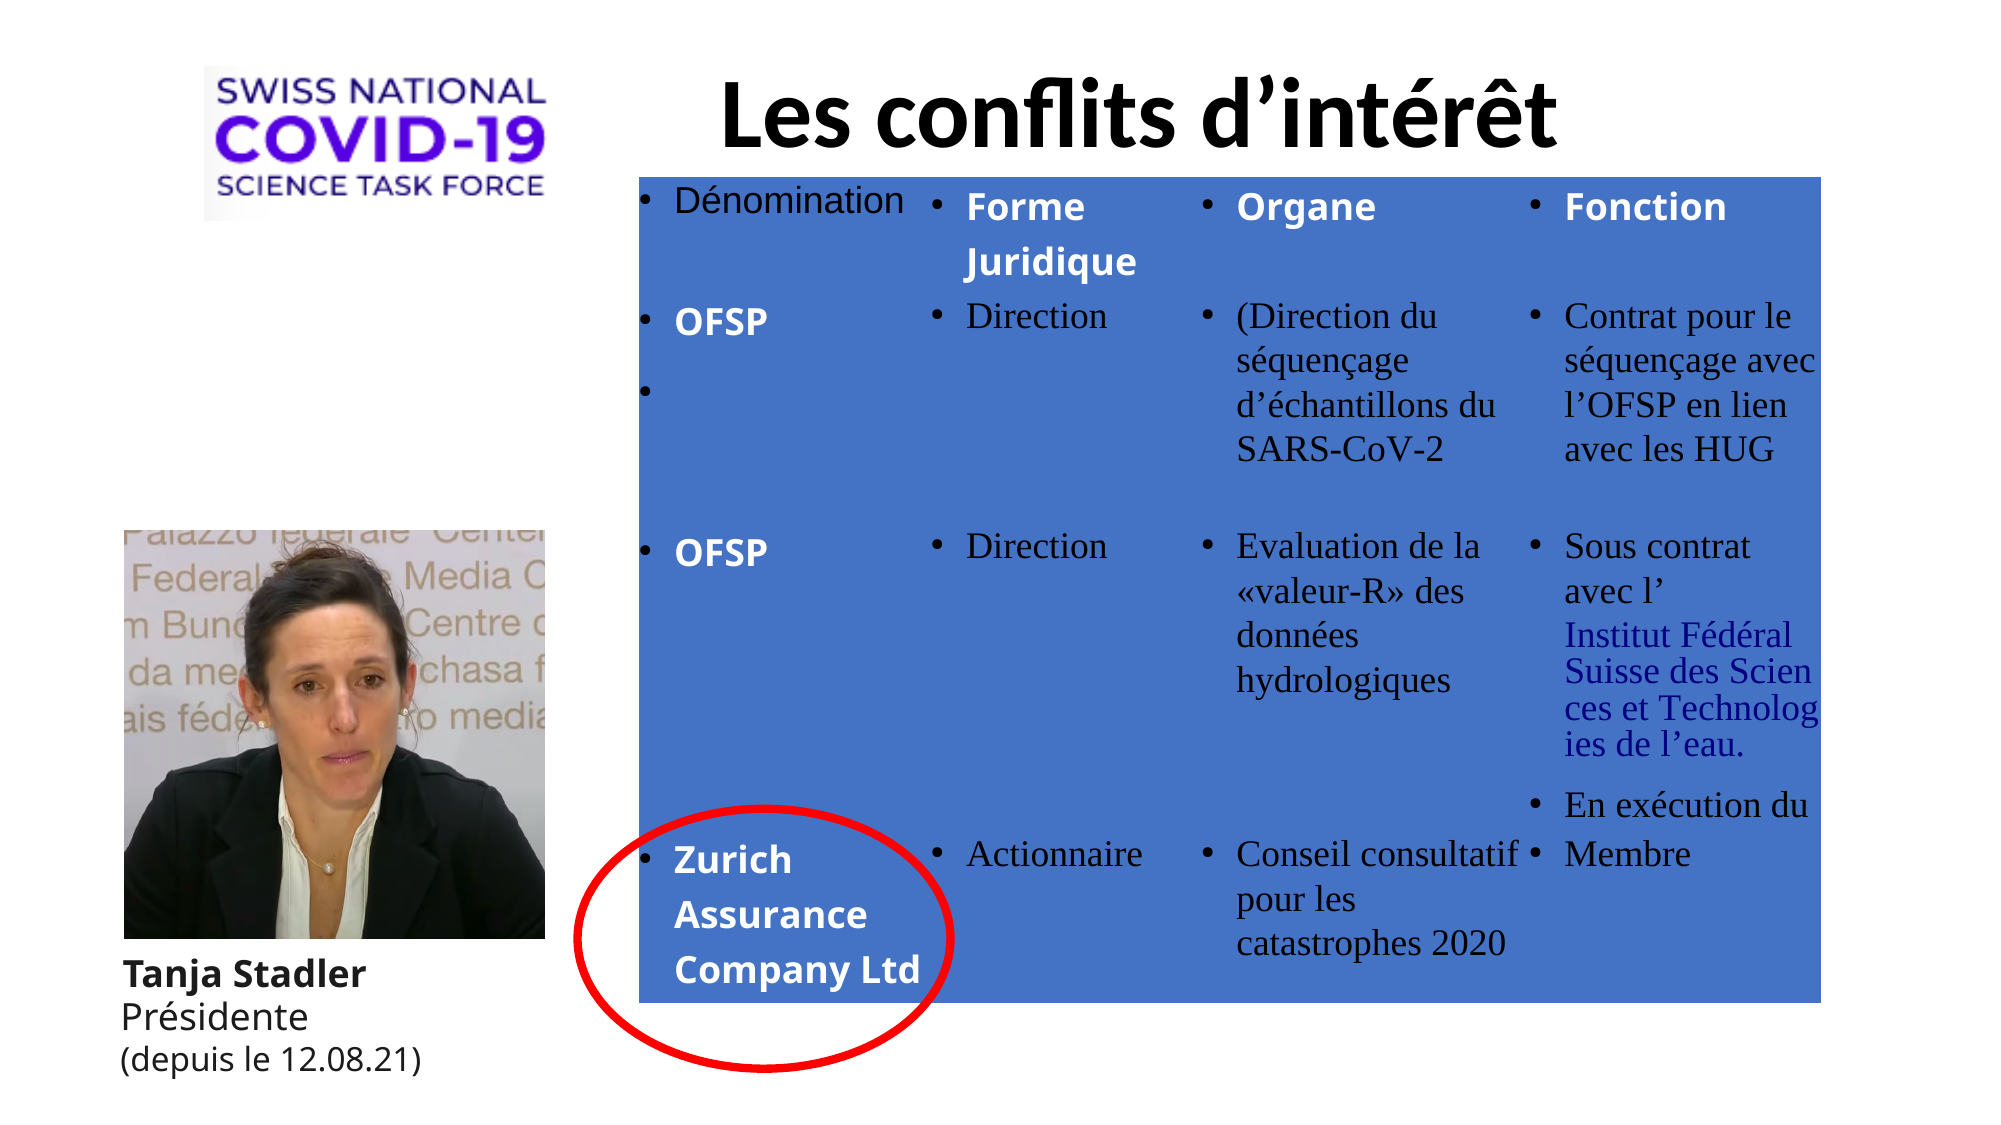

Les conflits d’intérêt
| Dénomination | Forme Juridique | Organe | Fonction |
| --- | --- | --- | --- |
| OFSP | Direction | (Direction du séquençage d’échantillons du SARS-CoV-2 | Contrat pour le séquençage avec l’OFSP en lien avec les HUG |
| OFSP | Direction | Evaluation de la «valeur-R» des données hydrologiques | Sous contrat avec l’Institut Fédéral Suisse des Sciences et Technologies de l’eau. En exécution du contrat. |
| Zurich Assurance Company Ltd | Actionnaire | Conseil consultatif pour les catastrophes 2020 | Membre |
Tanja Stadler
Présidente
(depuis le 12.08.21)